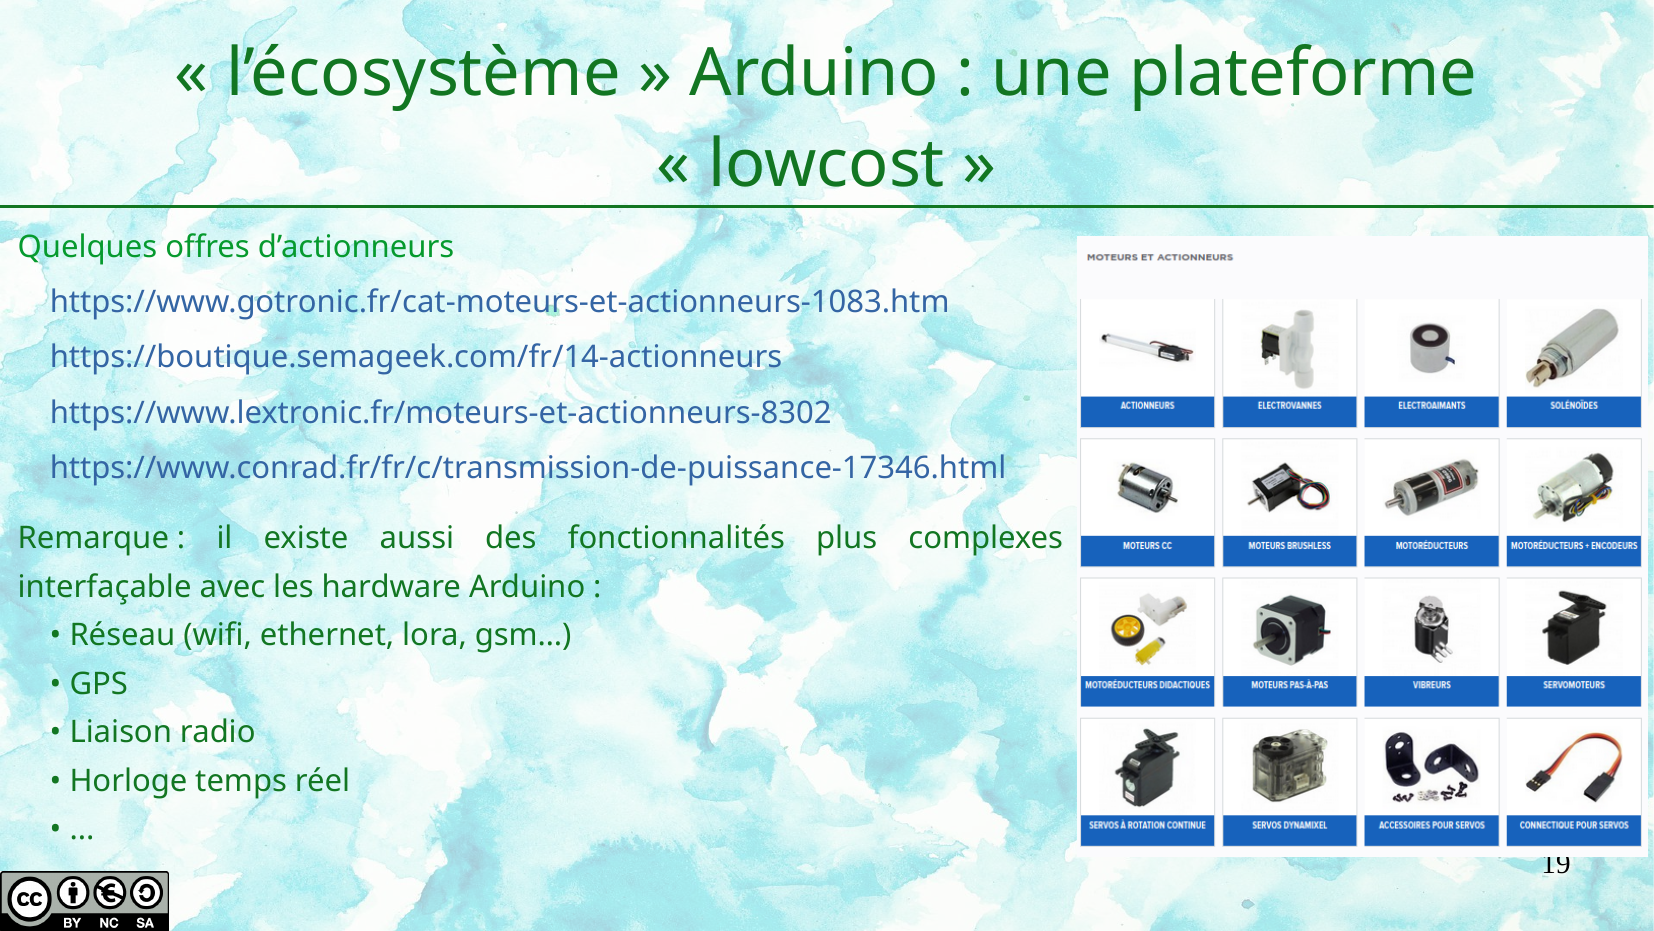

# « l’écosystème » Arduino : une plateforme « lowcost »
Quelques offres d’actionneurs
 https://www.gotronic.fr/cat-moteurs-et-actionneurs-1083.htm
 https://boutique.semageek.com/fr/14-actionneurs
 https://www.lextronic.fr/moteurs-et-actionneurs-8302
 https://www.conrad.fr/fr/c/transmission-de-puissance-17346.html
Remarque : il existe aussi des fonctionnalités plus complexes interfaçable avec les hardware Arduino :
 • Réseau (wifi, ethernet, lora, gsm…)
 • GPS
 • Liaison radio
 • Horloge temps réel
 • ...
19